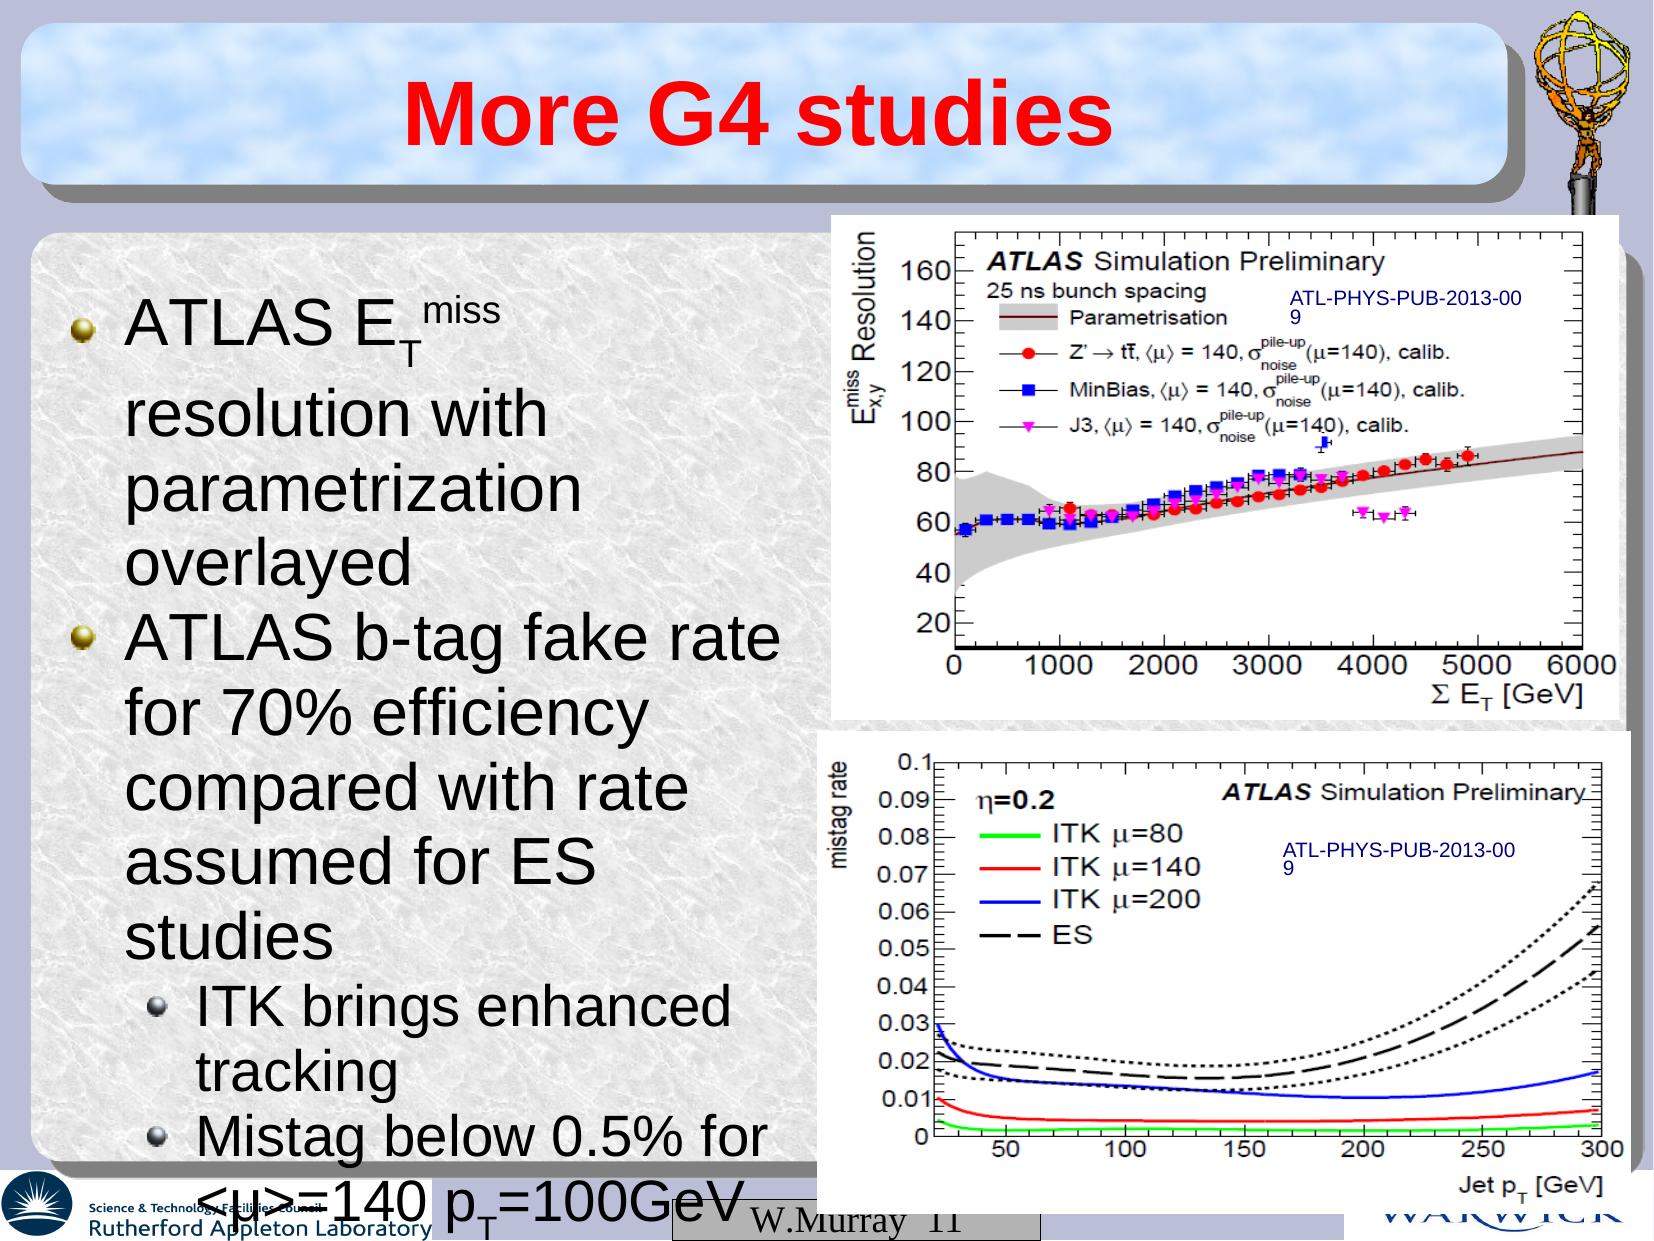

# More G4 studies
ATL-PHYS-PUB-2013-009
ATLAS ETmiss resolution with parametrization overlayed
ATLAS b-tag fake rate for 70% efficiency compared with rate assumed for ES studies
ITK brings enhanced tracking
Mistag below 0.5% for <μ>=140 pT=100GeV
ATL-PHYS-PUB-2013-009